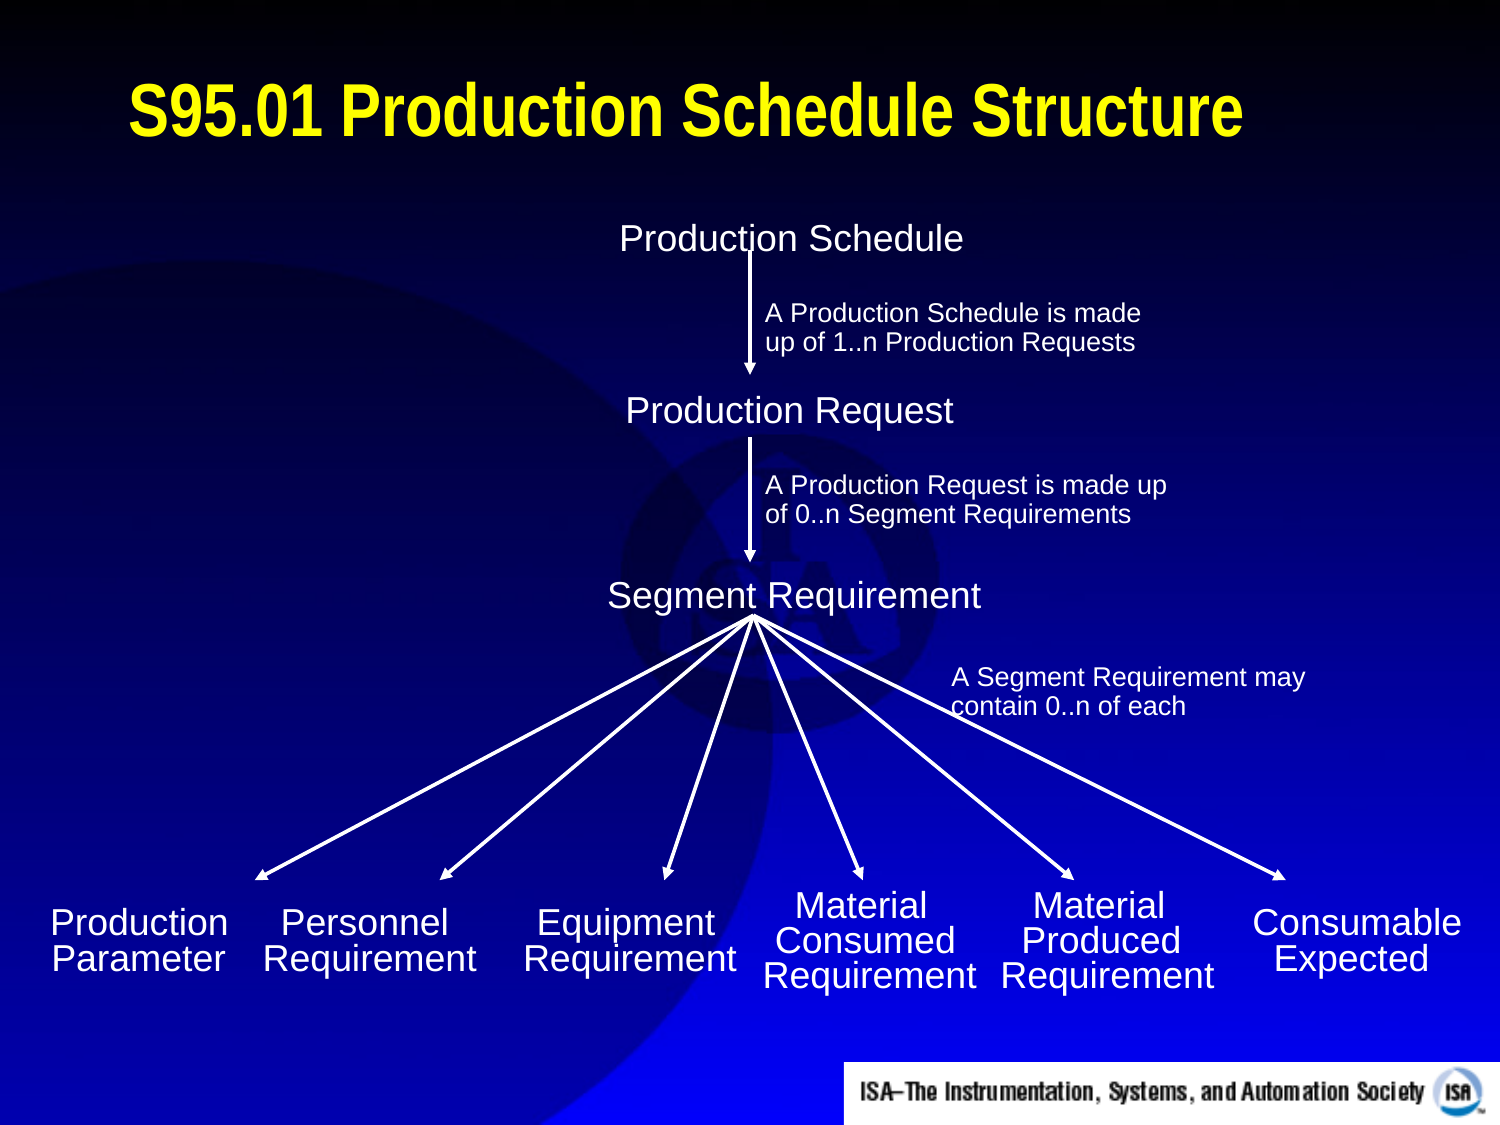

# S95.01 Production Schedule Structure
Production Schedule
A Production Schedule is made
up of 1..n Production Requests
Production Request
A Production Request is made up
of 0..n Segment Requirements
Segment Requirement
A Segment Requirement may
contain 0..n of each
Material
Consumed
Requirement
Material
Produced
Requirement
Production
Parameter
Personnel
Requirement
Equipment
Requirement
Consumable
Expected